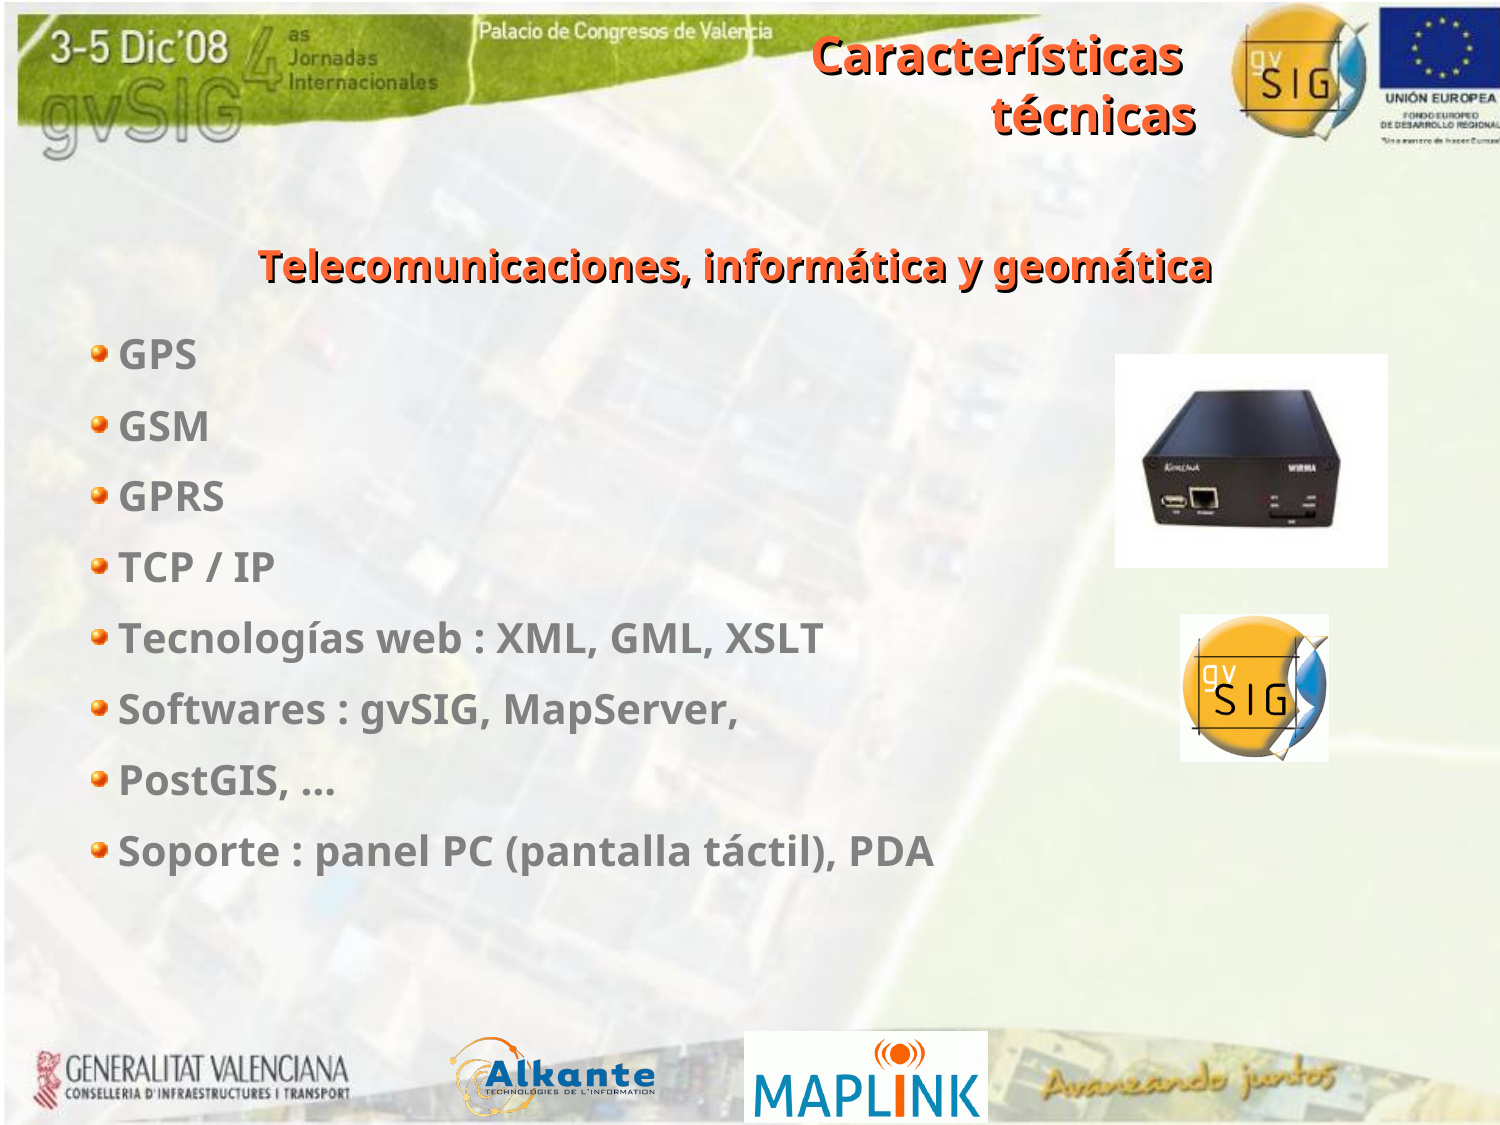

Características
técnicas
Telecomunicaciones, informática y geomática
 GPS
 GSM
 GPRS
 TCP / IP
 Tecnologías web : XML, GML, XSLT
 Softwares : gvSIG, MapServer,
 PostGIS, …
 Soporte : panel PC (pantalla táctil), PDA